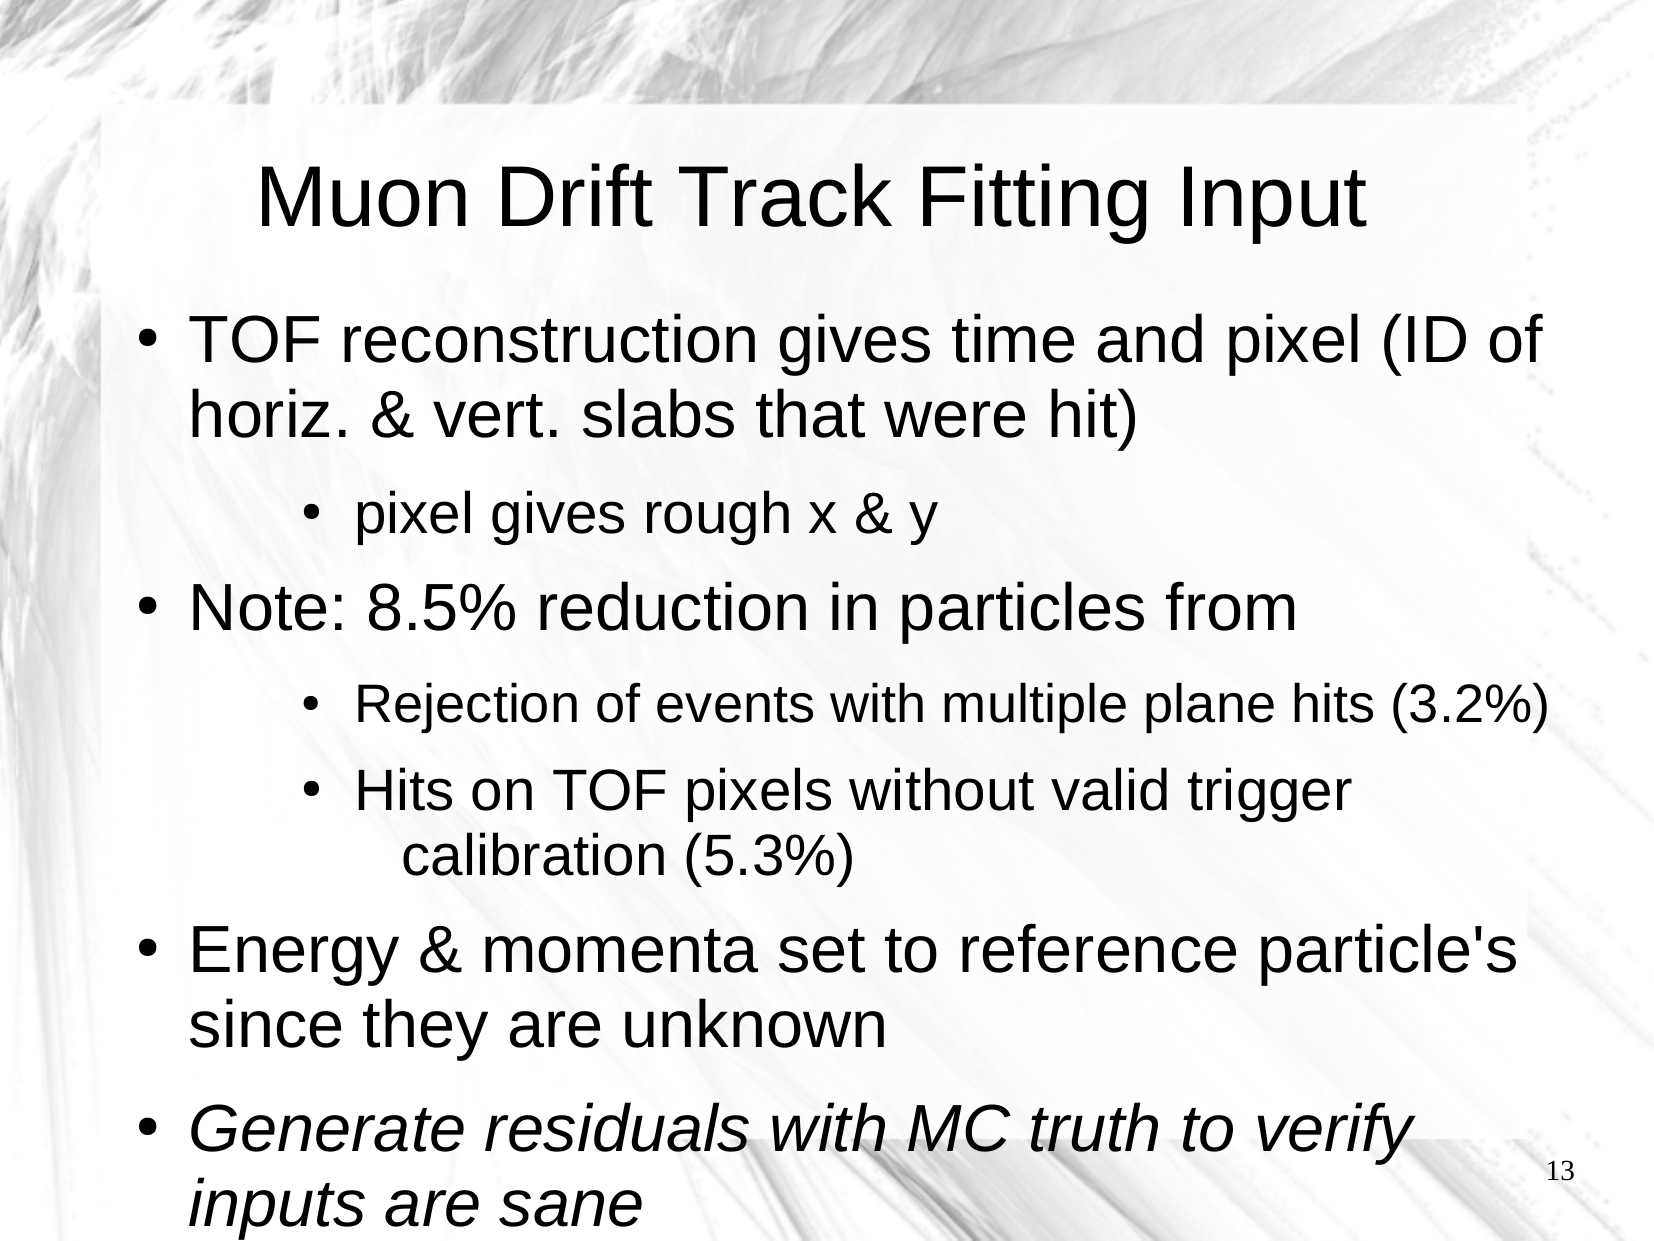

# Muon Drift Track Fitting Input
TOF reconstruction gives time and pixel (ID of horiz. & vert. slabs that were hit)
pixel gives rough x & y
Note: 8.5% reduction in particles from
Rejection of events with multiple plane hits (3.2%)
Hits on TOF pixels without valid trigger calibration (5.3%)
Energy & momenta set to reference particle's since they are unknown
Generate residuals with MC truth to verify inputs are sane
13